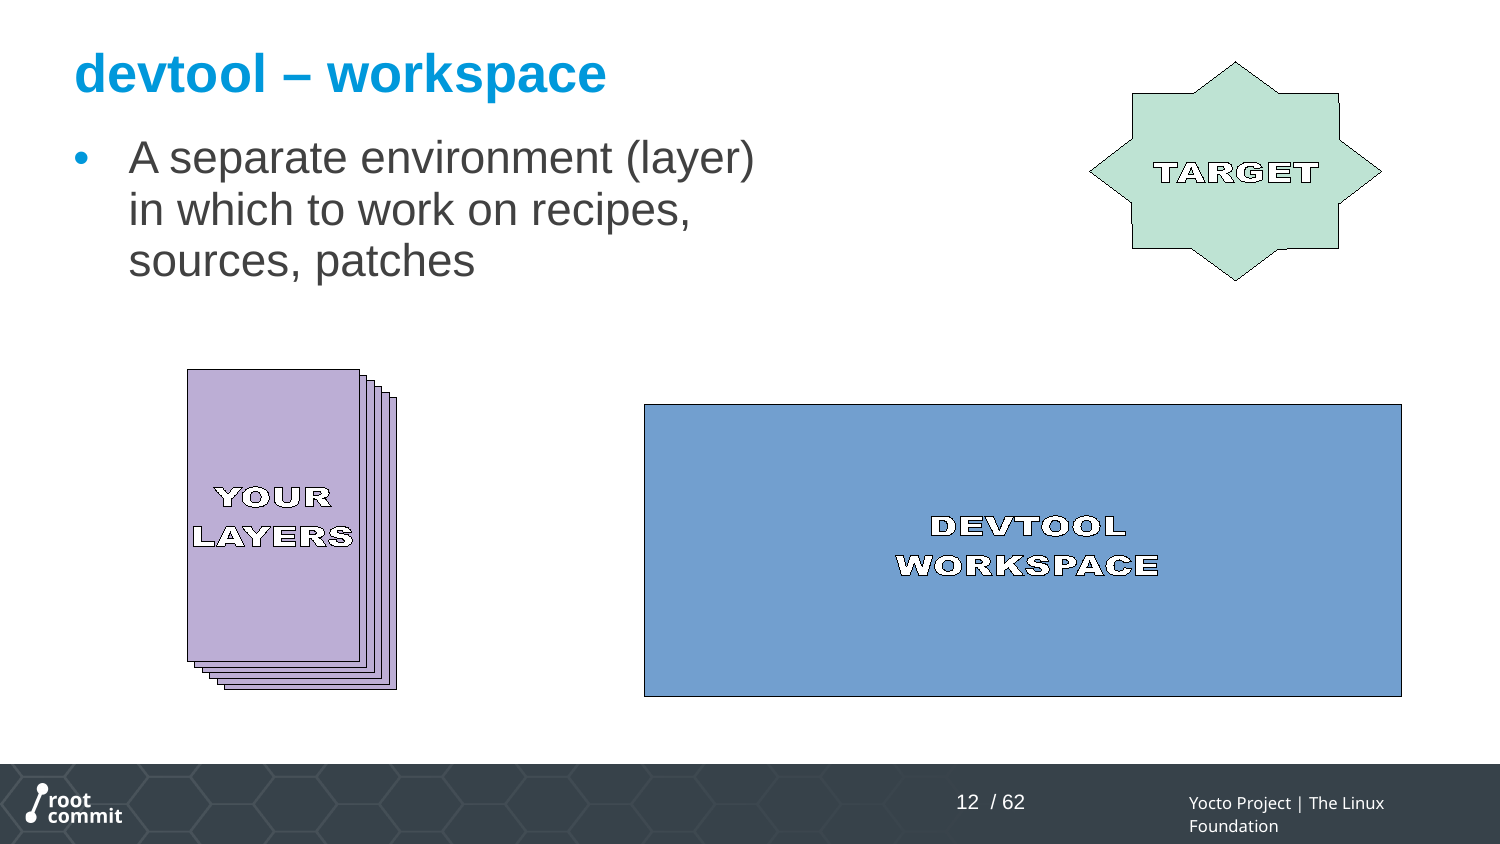

devtool – workspace
A separate environment (layer)
in which to work on recipes,
sources, patches